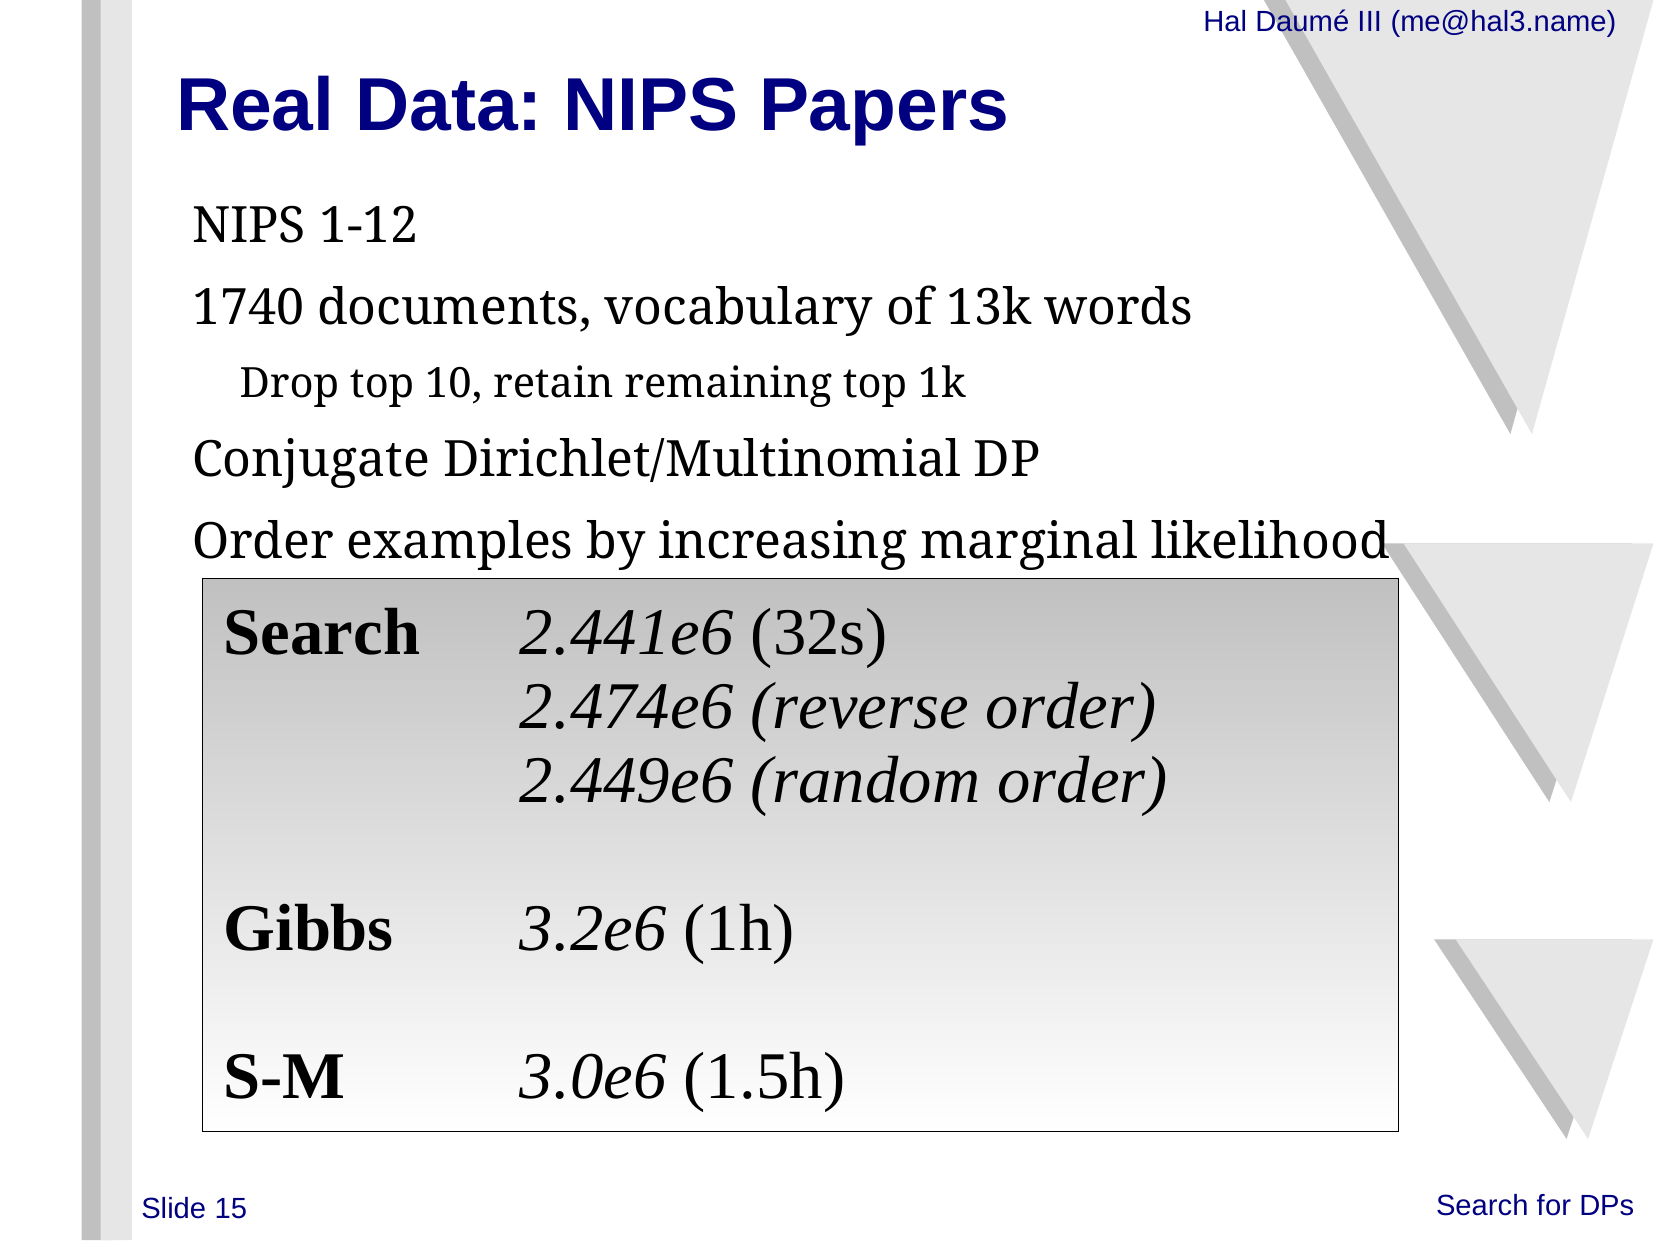

# Real Data: NIPS Papers
NIPS 1-12
1740 documents, vocabulary of 13k words
Drop top 10, retain remaining top 1k
Conjugate Dirichlet/Multinomial DP
Order examples by increasing marginal likelihood
Search	2.441e6 (32s)
Gibbs	3.2e6 (1h)
S-M	3.0e6 (1.5h)
	2.474e6 (reverse order)
	2.449e6 (random order)